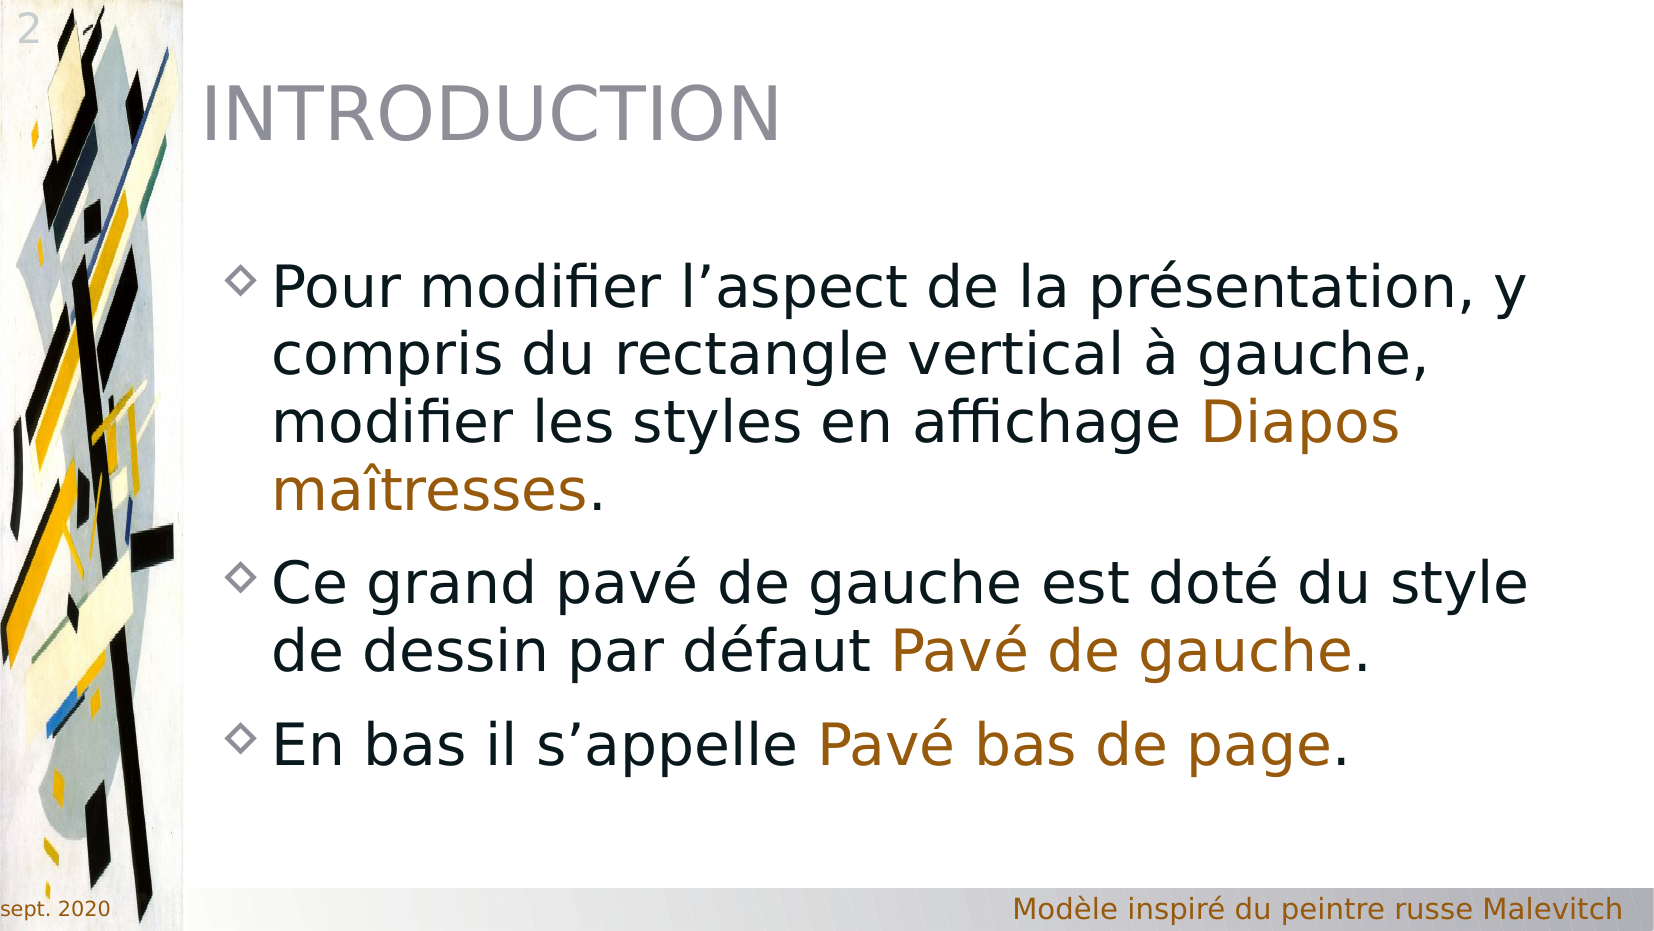

2
# Introduction
Pour modifier l’aspect de la présentation, y compris du rectangle vertical à gauche, modifier les styles en affichage Diapos maîtresses.
Ce grand pavé de gauche est doté du style de dessin par défaut Pavé de gauche.
En bas il s’appelle Pavé bas de page.
sept. 2020
Modèle inspiré du peintre russe Malevitch